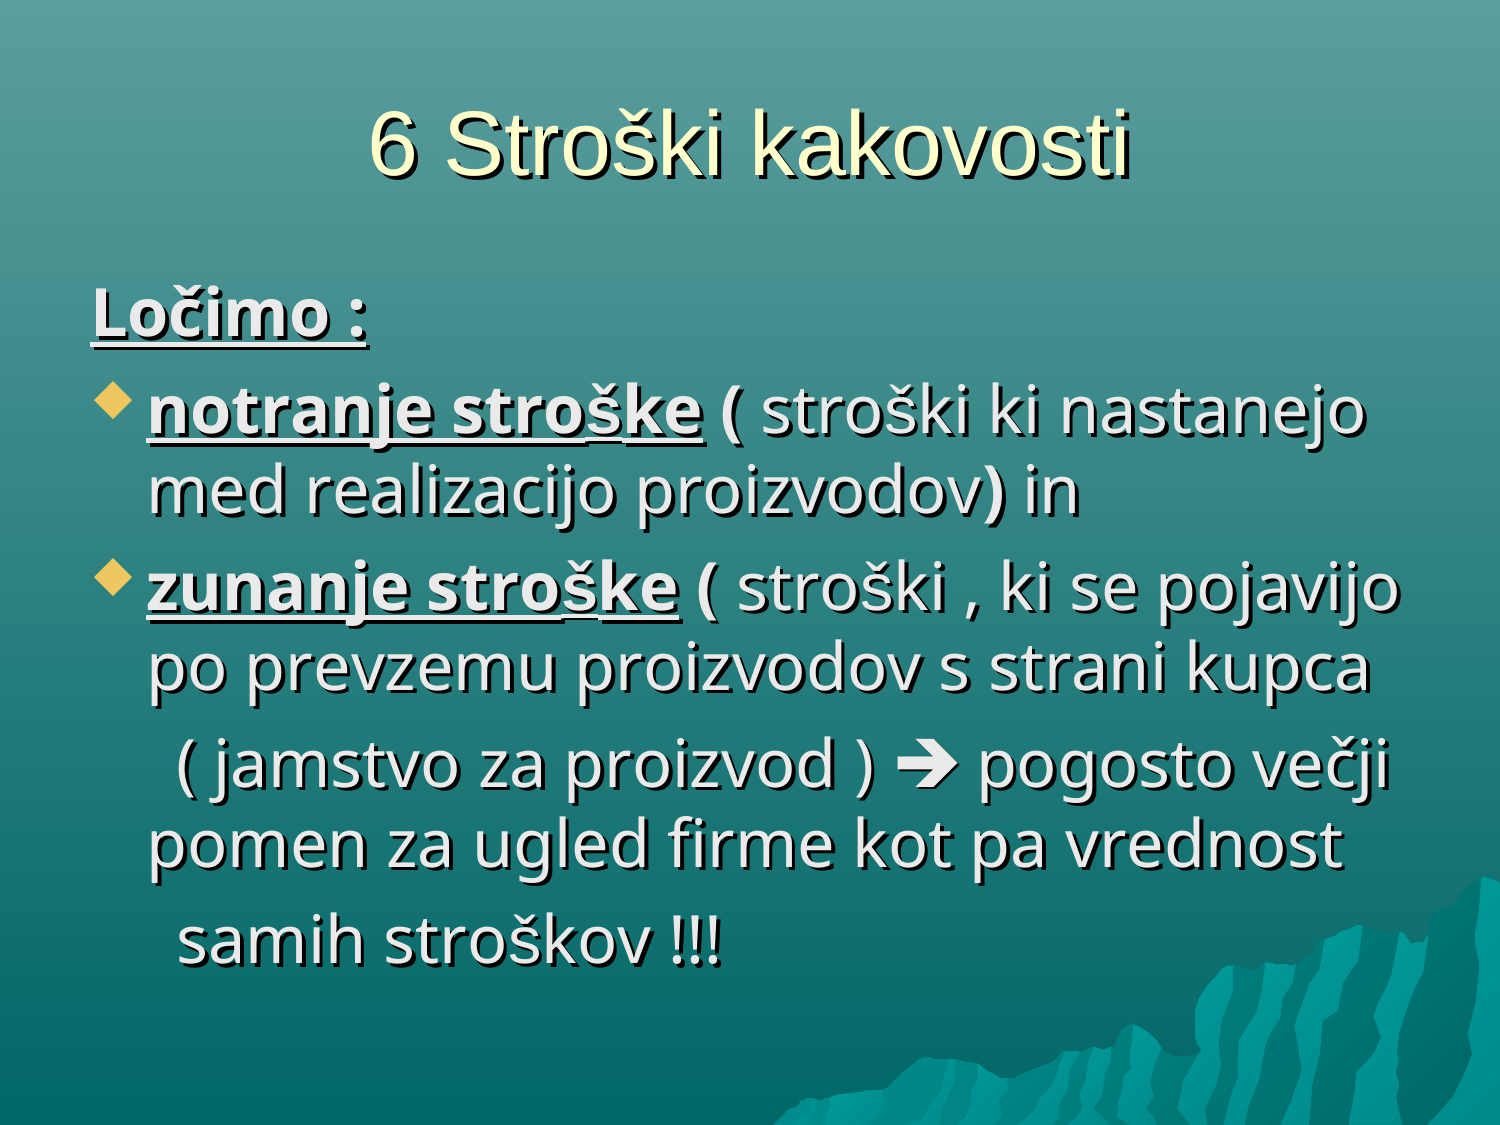

# 6 Stroški kakovosti
Ločimo :
notranje stroške ( stroški ki nastanejo med realizacijo proizvodov) in
zunanje stroške ( stroški , ki se pojavijo po prevzemu proizvodov s strani kupca
 ( jamstvo za proizvod )  pogosto večji pomen za ugled firme kot pa vrednost
 samih stroškov !!!